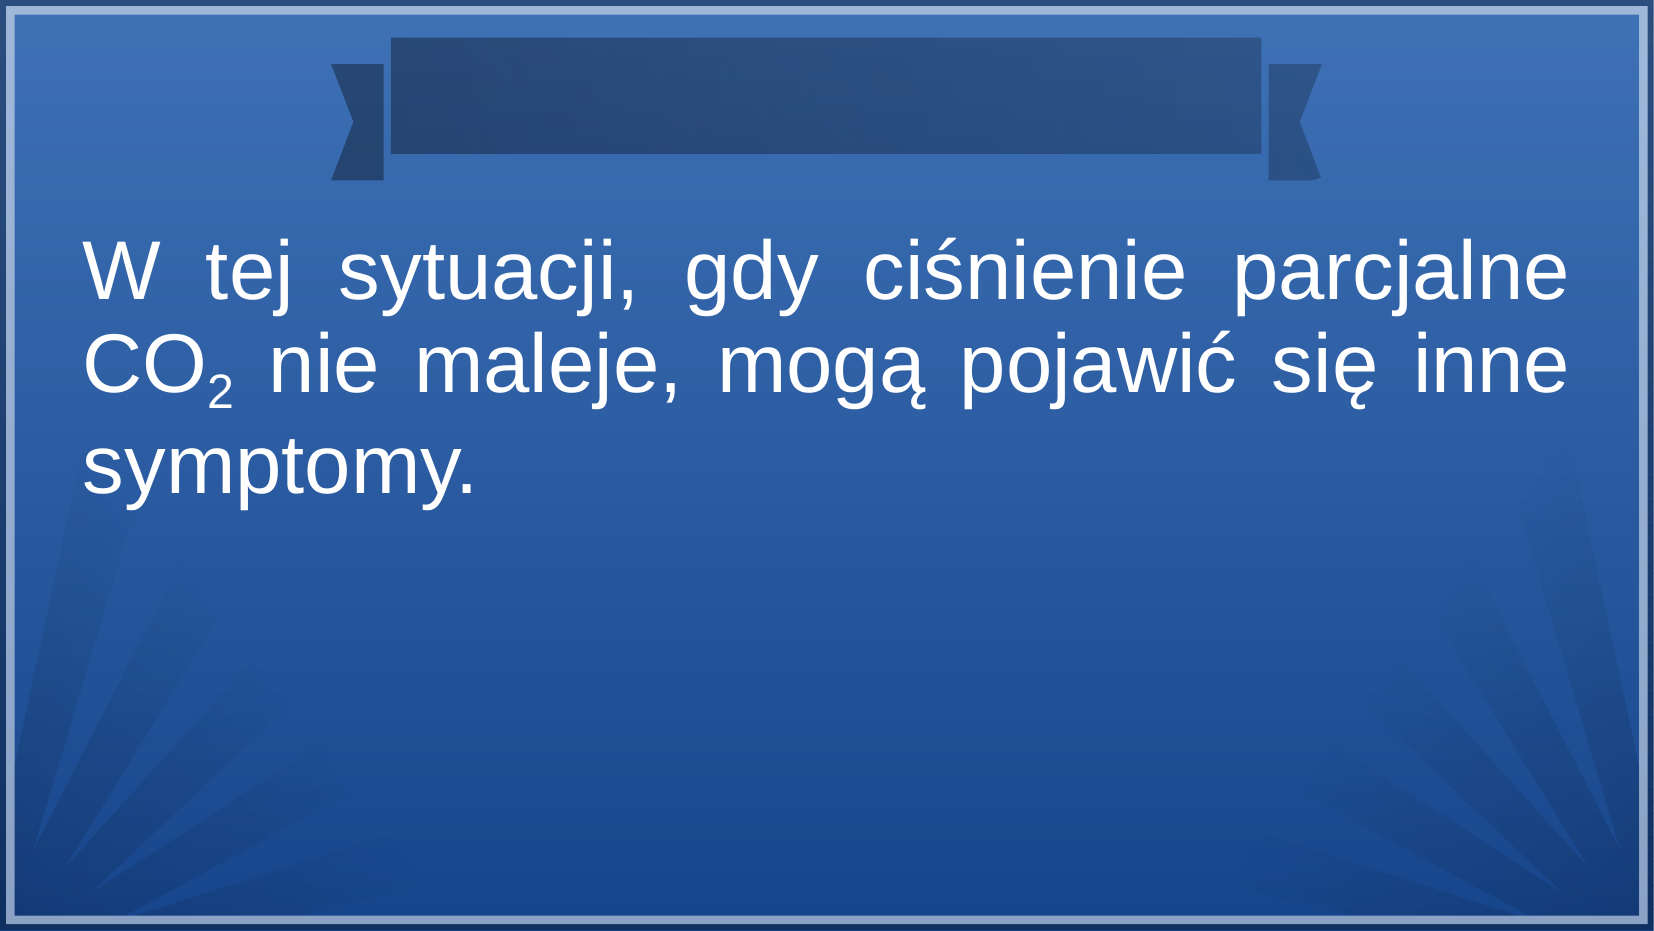

#
W tej sytuacji, gdy ciśnienie parcjalne CO2 nie maleje, mogą pojawić się inne symptomy.